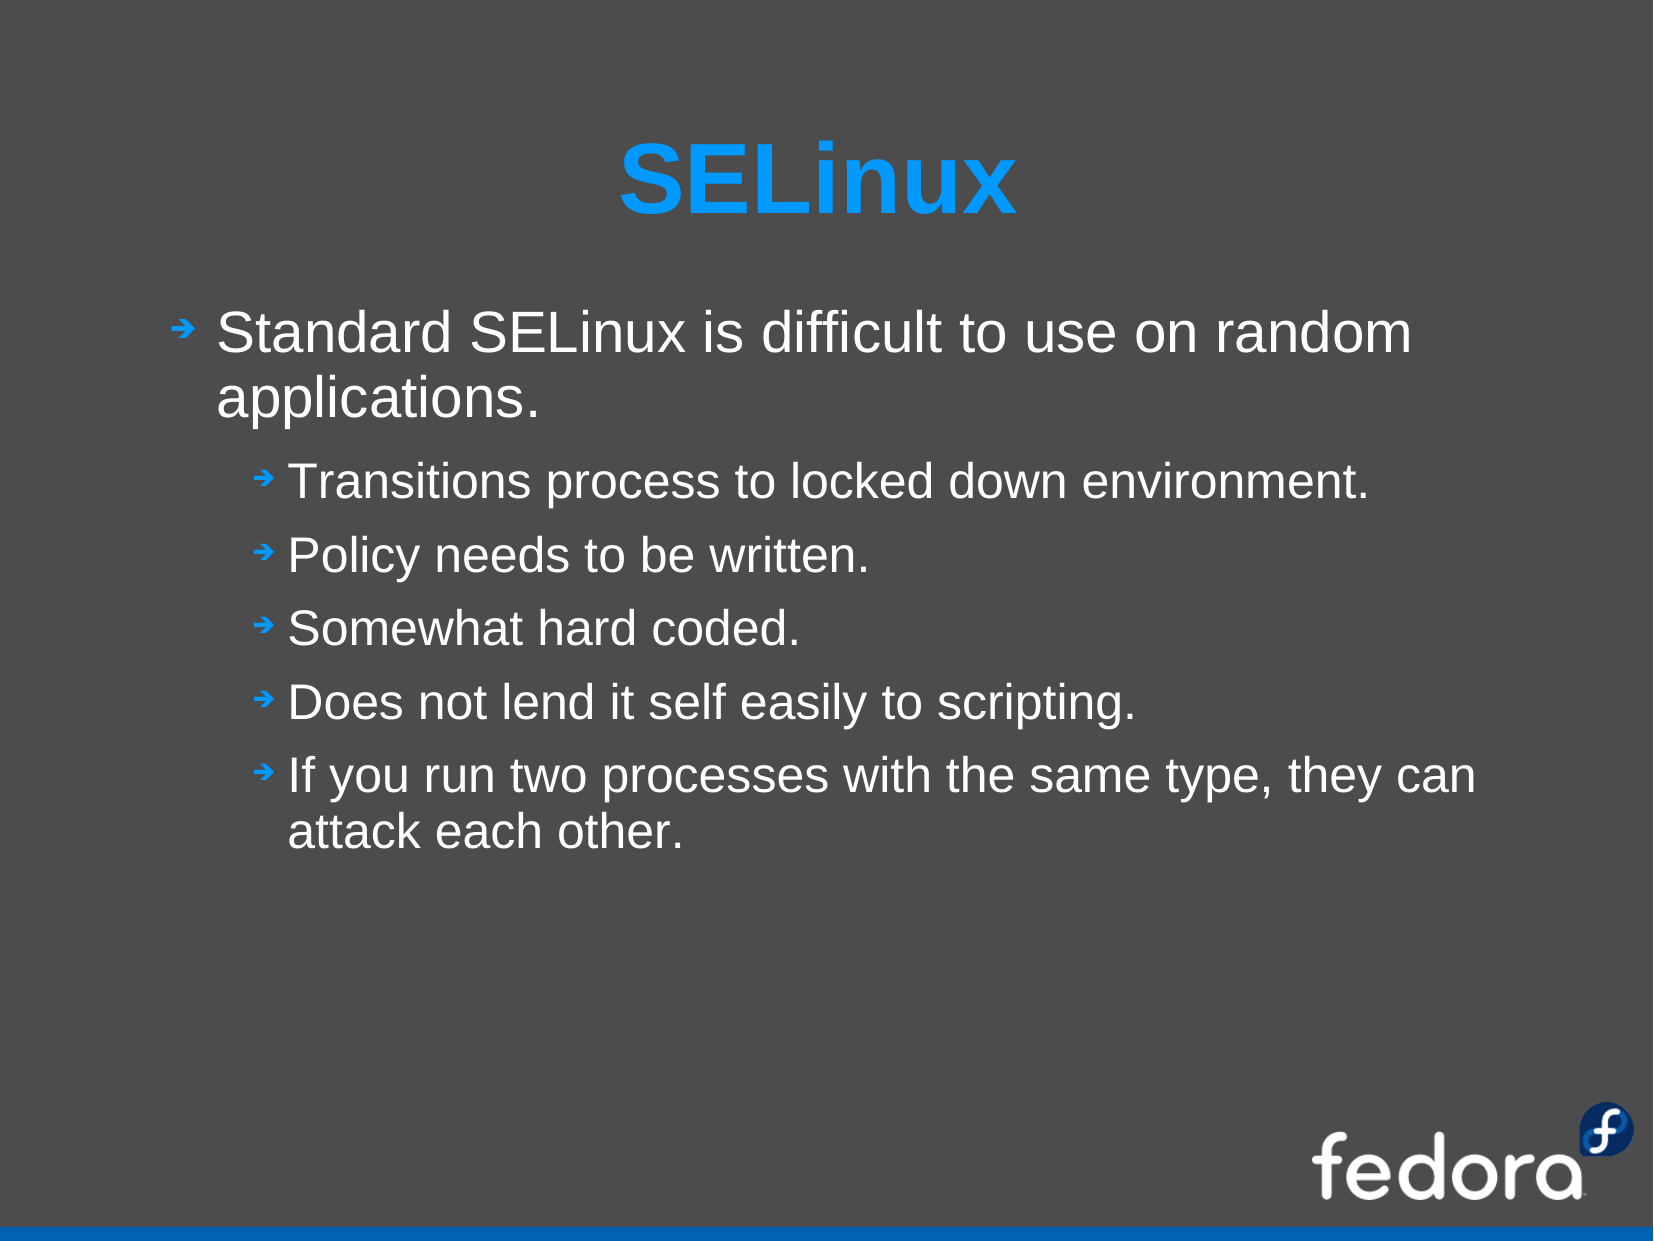

# SELinux
Standard SELinux is difficult to use on random applications.
Transitions process to locked down environment.
Policy needs to be written.
Somewhat hard coded.
Does not lend it self easily to scripting.
If you run two processes with the same type, they can attack each other.